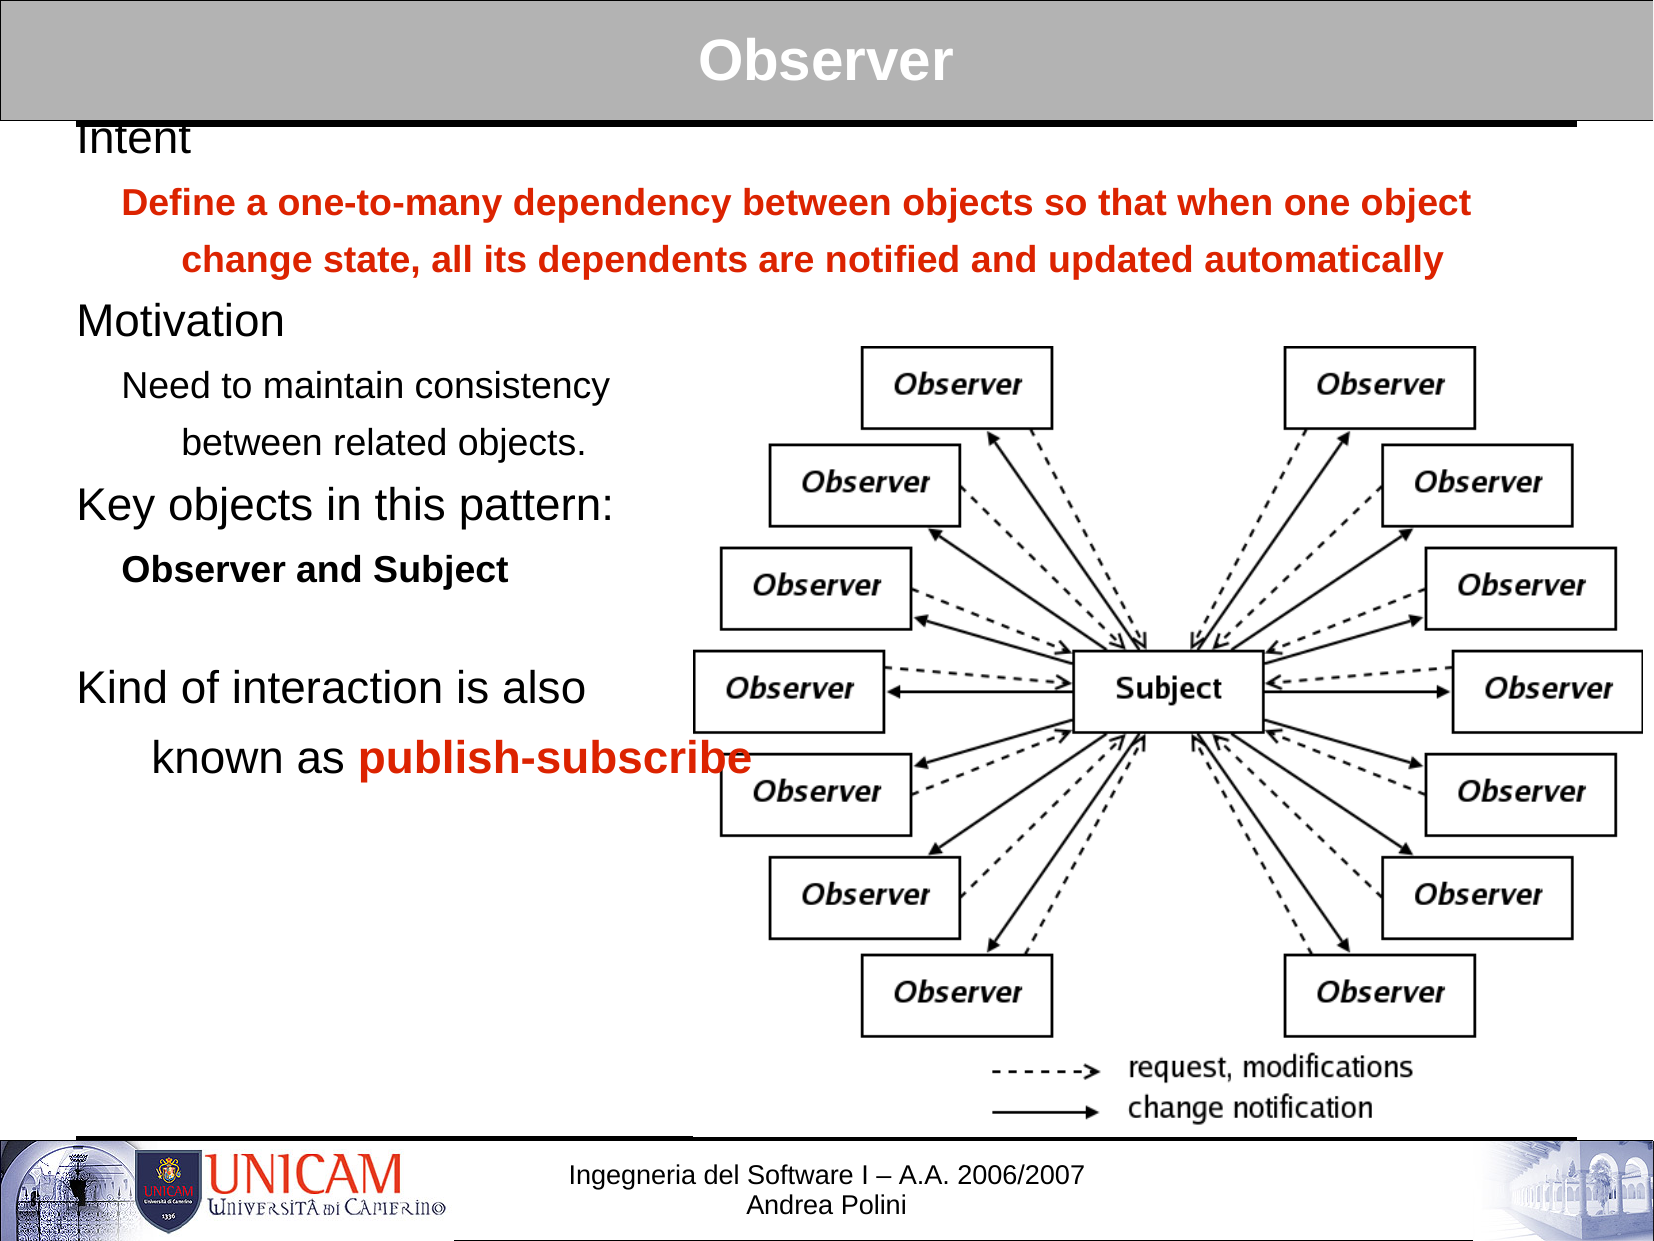

# Observer
Intent
Define a one-to-many dependency between objects so that when one object change state, all its dependents are notified and updated automatically
Motivation
Need to maintain consistency
between related objects.
Key objects in this pattern:
Observer and Subject
Kind of interaction is also
known as publish-subscribe
30